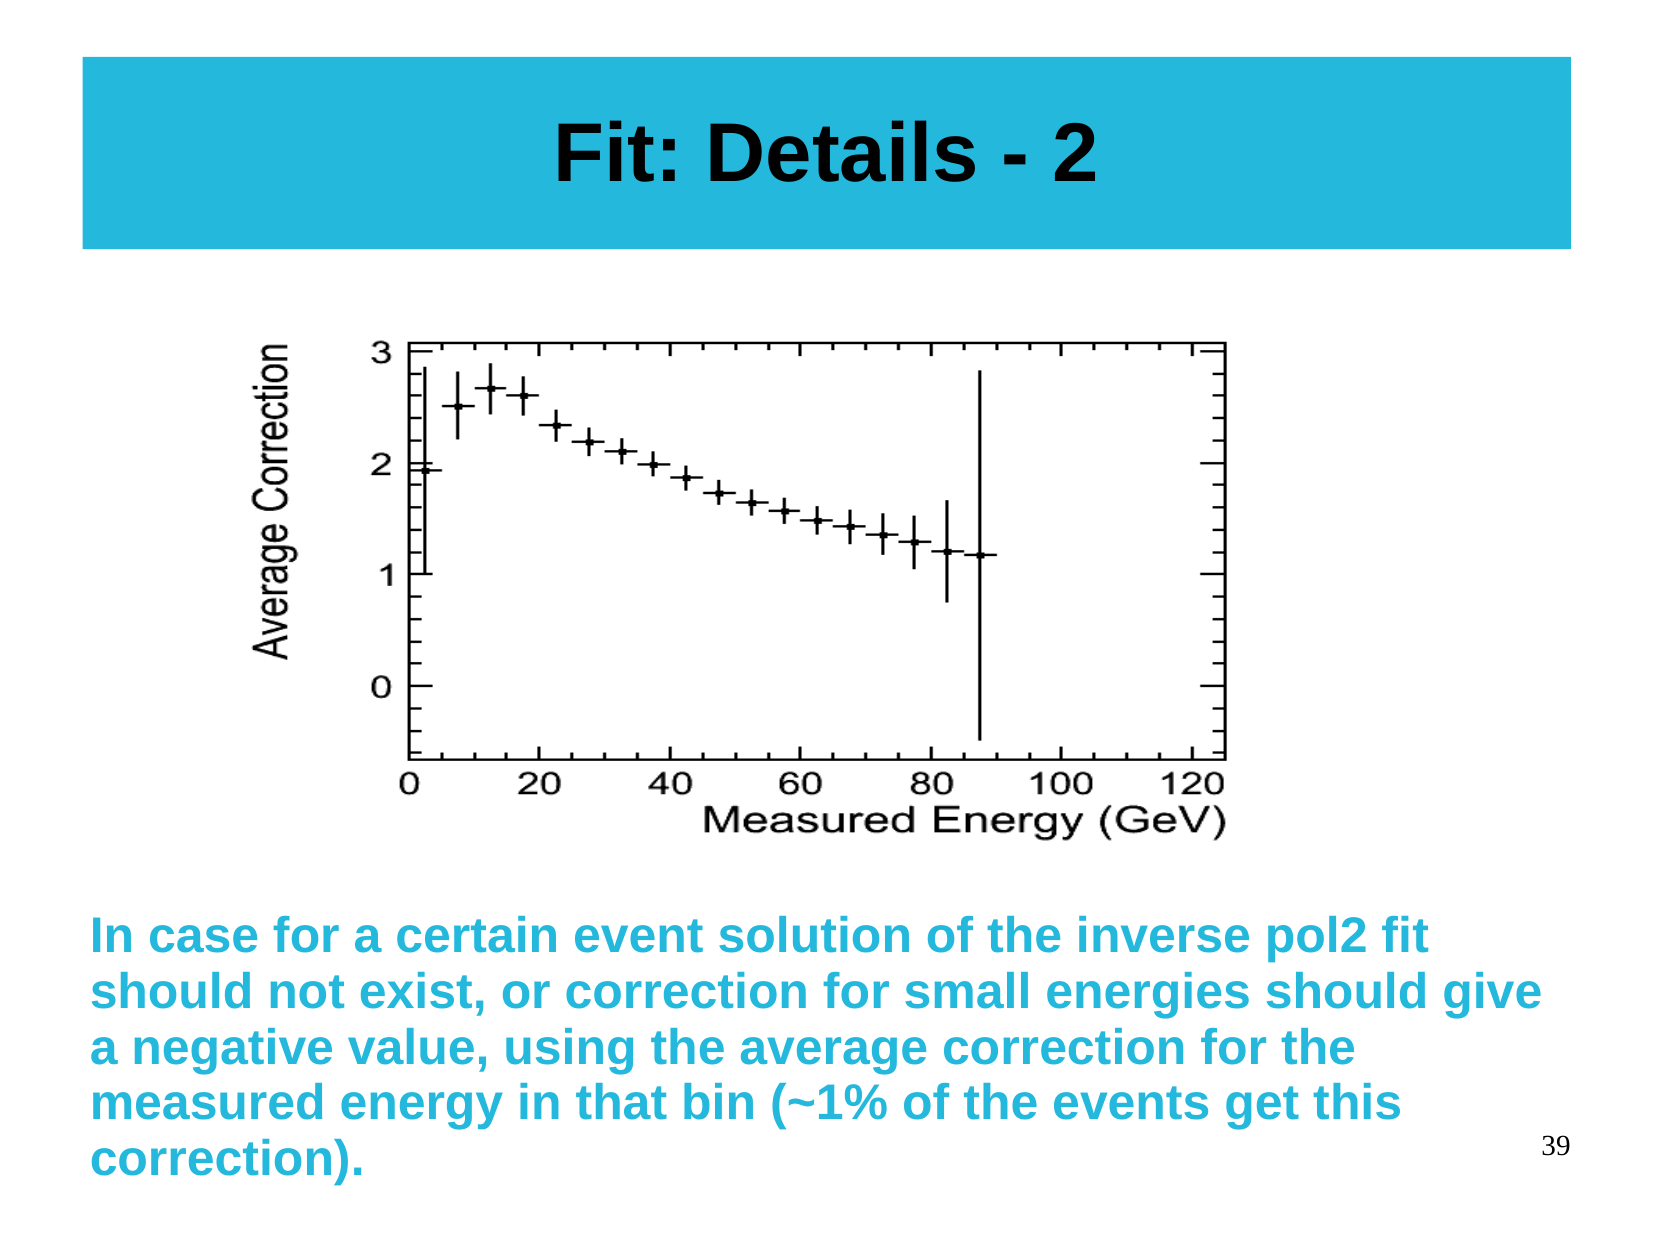

# Fit: Details - 2
In case for a certain event solution of the inverse pol2 fit should not exist, or correction for small energies should give a negative value, using the average correction for the measured energy in that bin (~1% of the events get this correction).
39